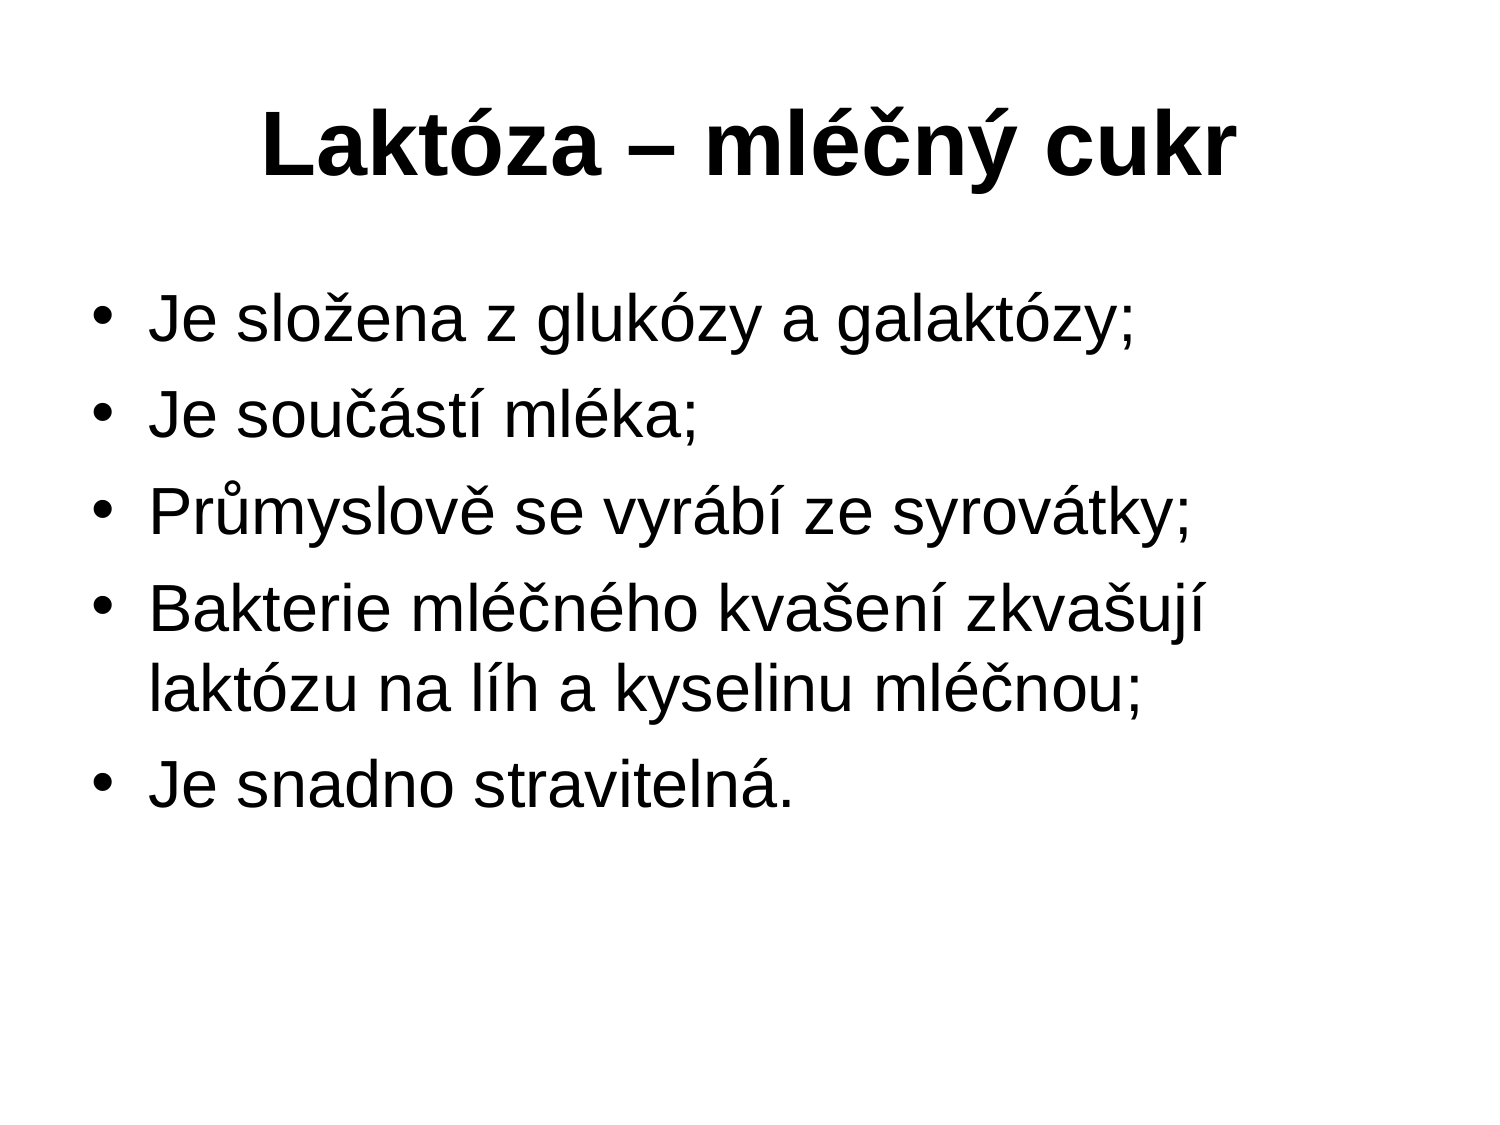

Laktóza – mléčný cukr
# Je složena z glukózy a galaktózy;
Je součástí mléka;
Průmyslově se vyrábí ze syrovátky;
Bakterie mléčného kvašení zkvašují laktózu na líh a kyselinu mléčnou;
Je snadno stravitelná.